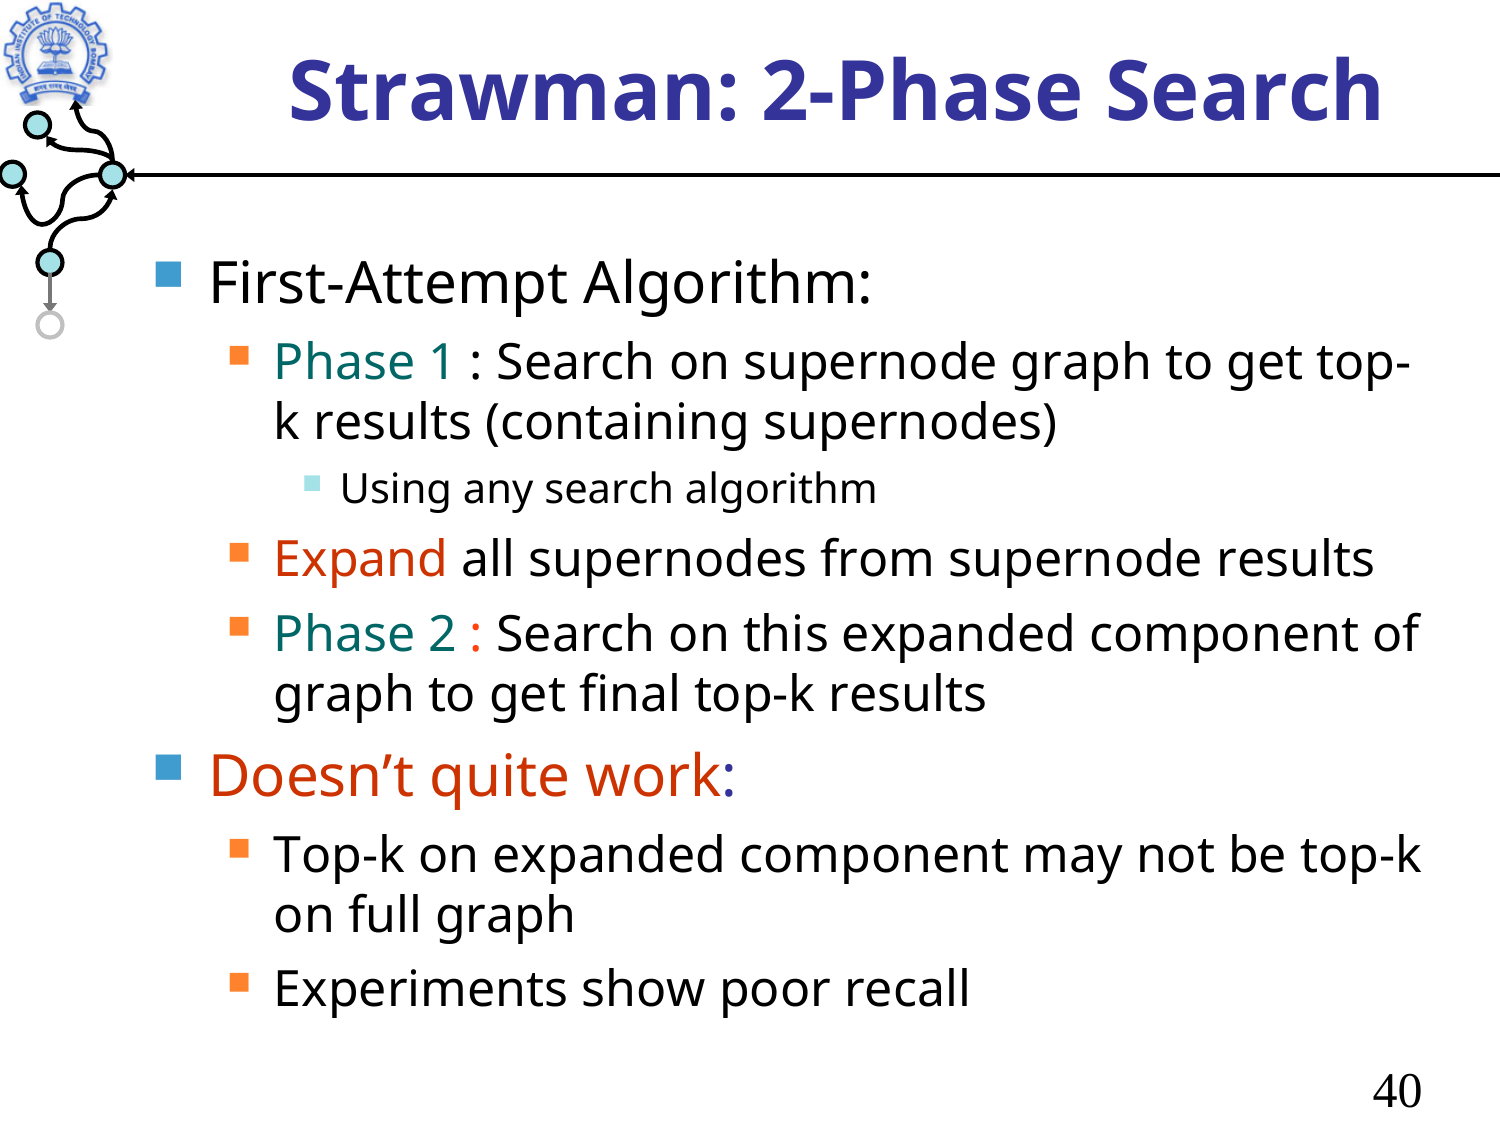

# Strawman: 2-Phase Search
First-Attempt Algorithm:
Phase 1 : Search on supernode graph to get top-k results (containing supernodes)
Using any search algorithm
Expand all supernodes from supernode results
Phase 2 : Search on this expanded component of graph to get final top-k results
Doesn’t quite work:
Top-k on expanded component may not be top-k on full graph
Experiments show poor recall
40